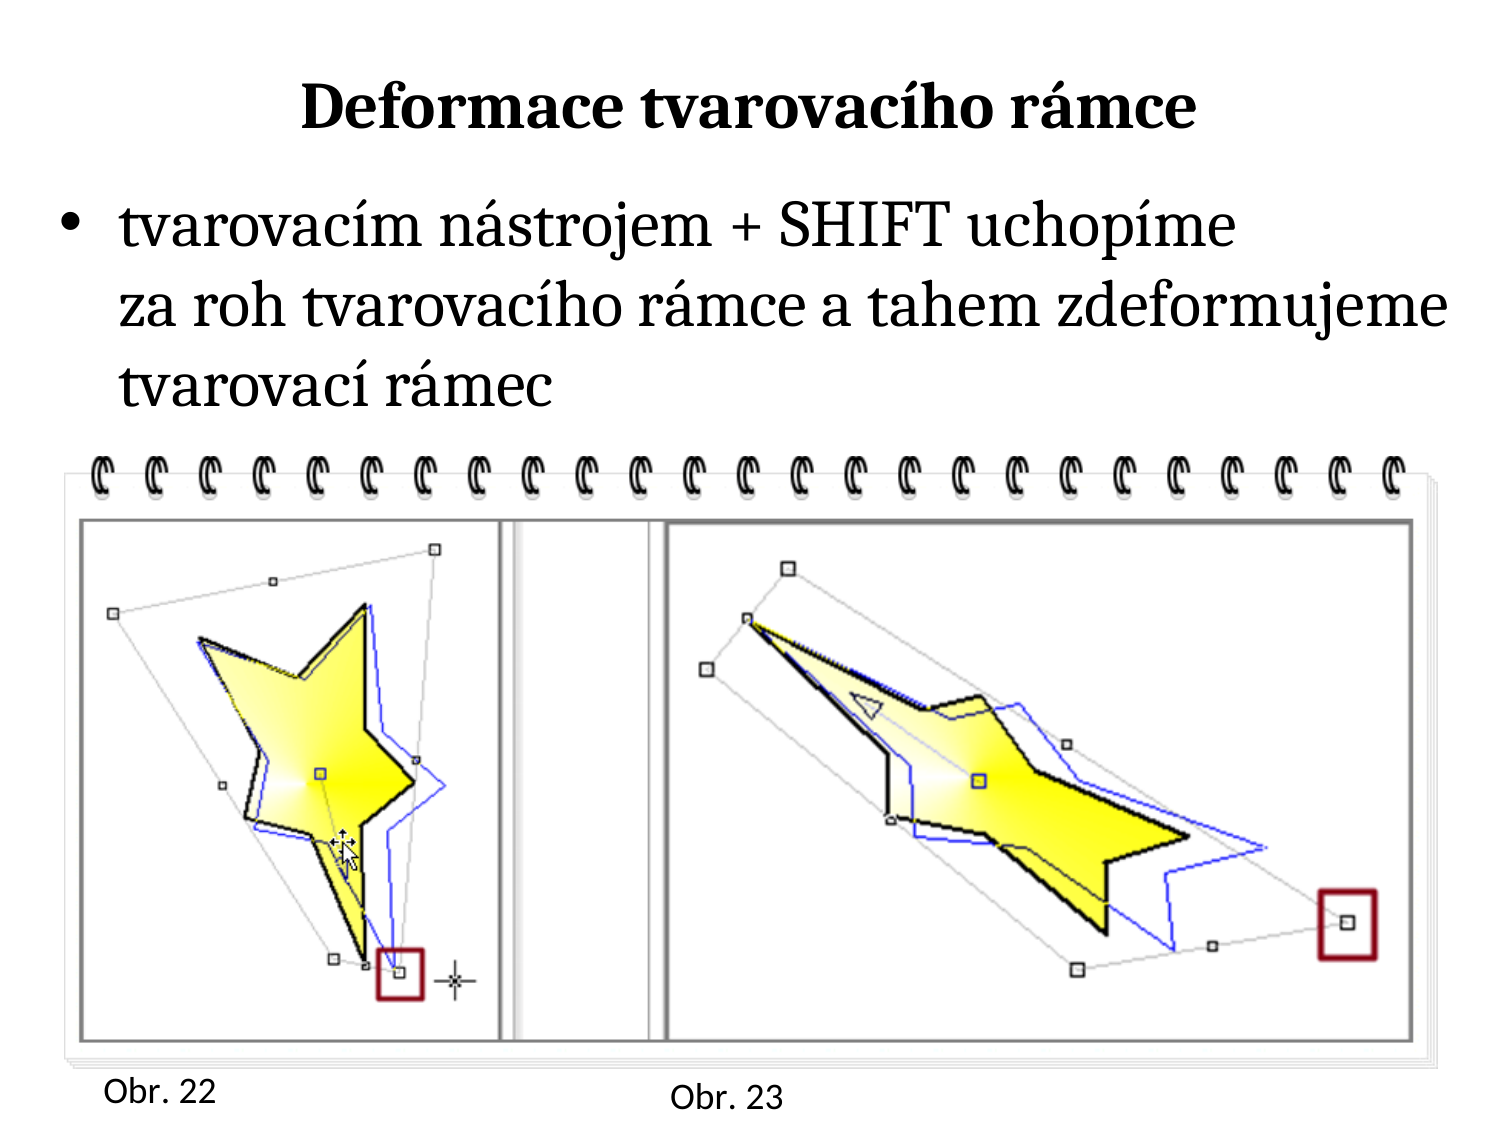

Deformace tvarovacího rámce
tvarovacím nástrojem + SHIFT uchopíme
	za roh tvarovacího rámce a tahem zdeformujeme tvarovací rámec
Obr. 22
Obr. 23